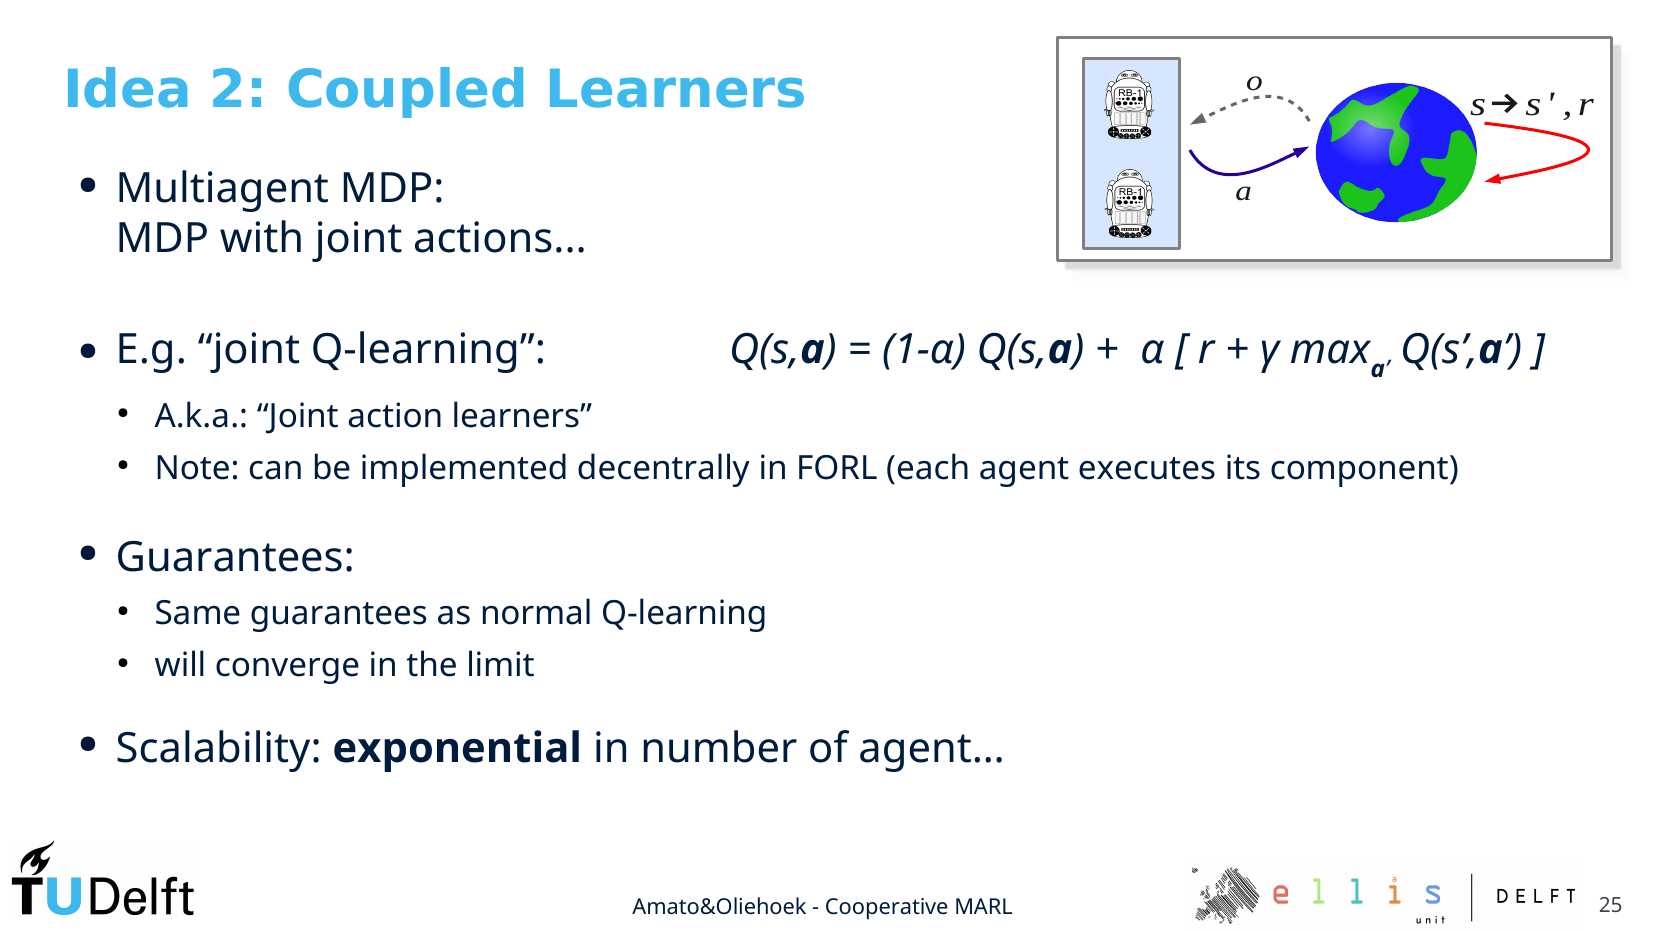

# Idea 2: Coupled Learners
Multiagent MDP:
MDP with joint actions...
E.g. “joint Q-learning”: Q(s,a) = (1-α) Q(s,a) + α [ r + γ maxa’ Q(s’,a’) ]
A.k.a.: “Joint action learners”
Note: can be implemented decentrally in FORL (each agent executes its component)
Guarantees:
Same guarantees as normal Q-learning
will converge in the limit
Scalability: exponential in number of agent…
Amato&Oliehoek - Cooperative MARL